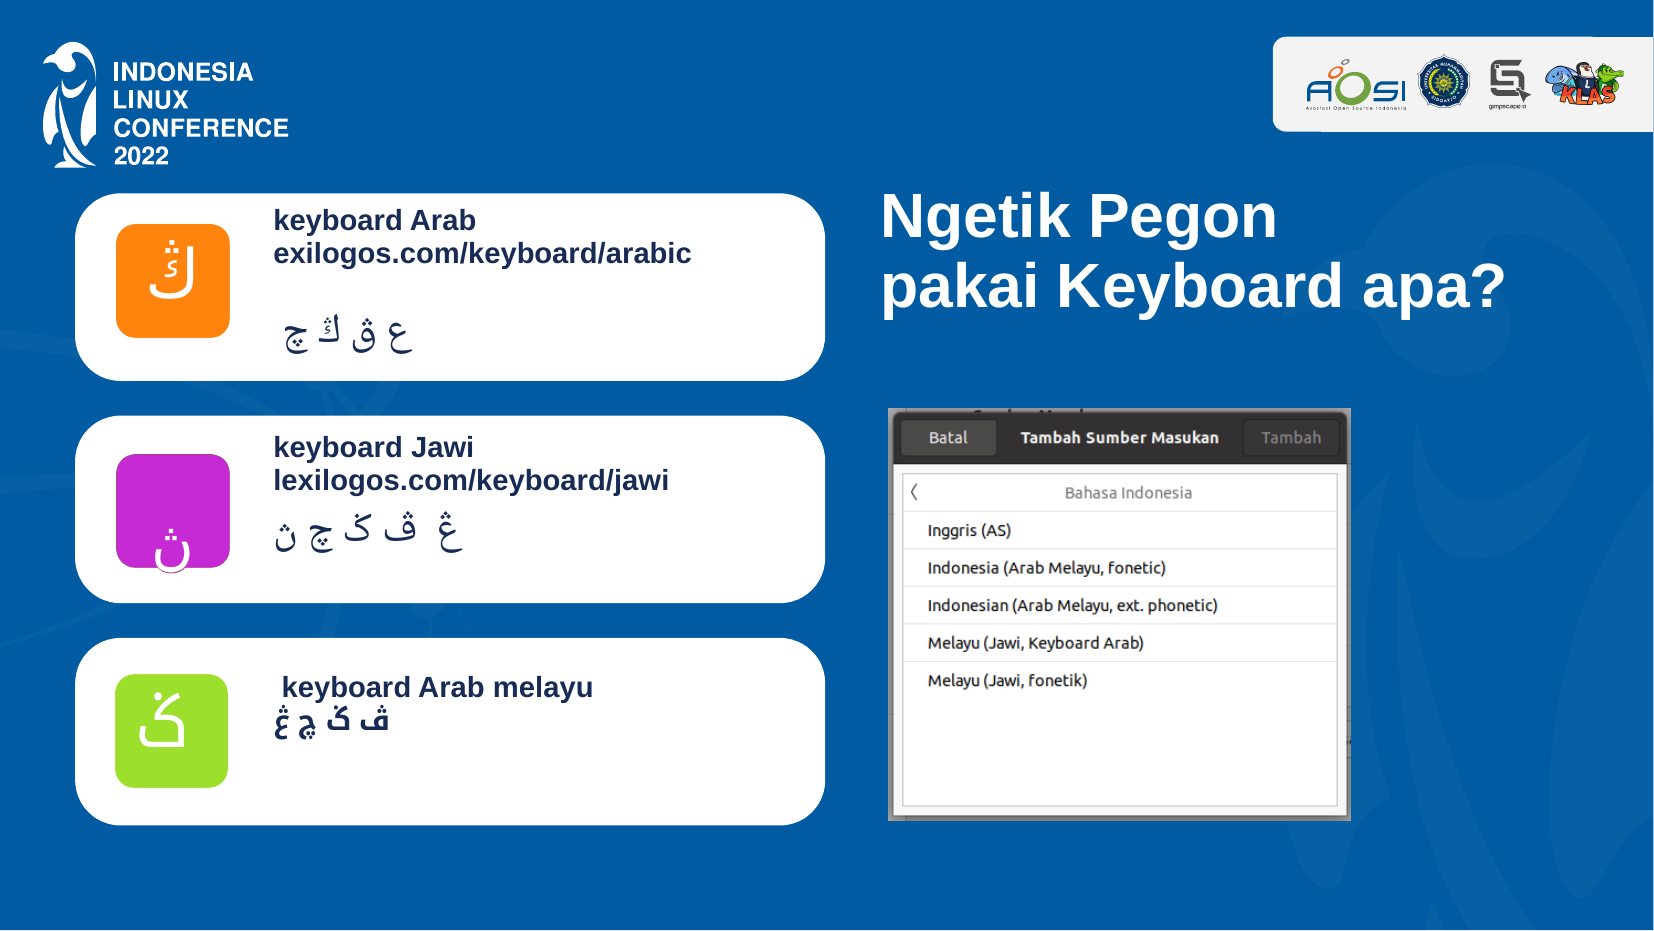

# Ngetik Pegon pakai Keyboard apa?
keyboard Arab
exilogos.com/keyboard/arabic
 ع ڨ ڭ چ
ڭ
keyboard Jawi
lexilogos.com/keyboard/jawi
ڠ ڤ ݢ چ ڽ
 ڽ
 keyboard Arab melayu
ڤ ݢ چ ڠ
ݢ